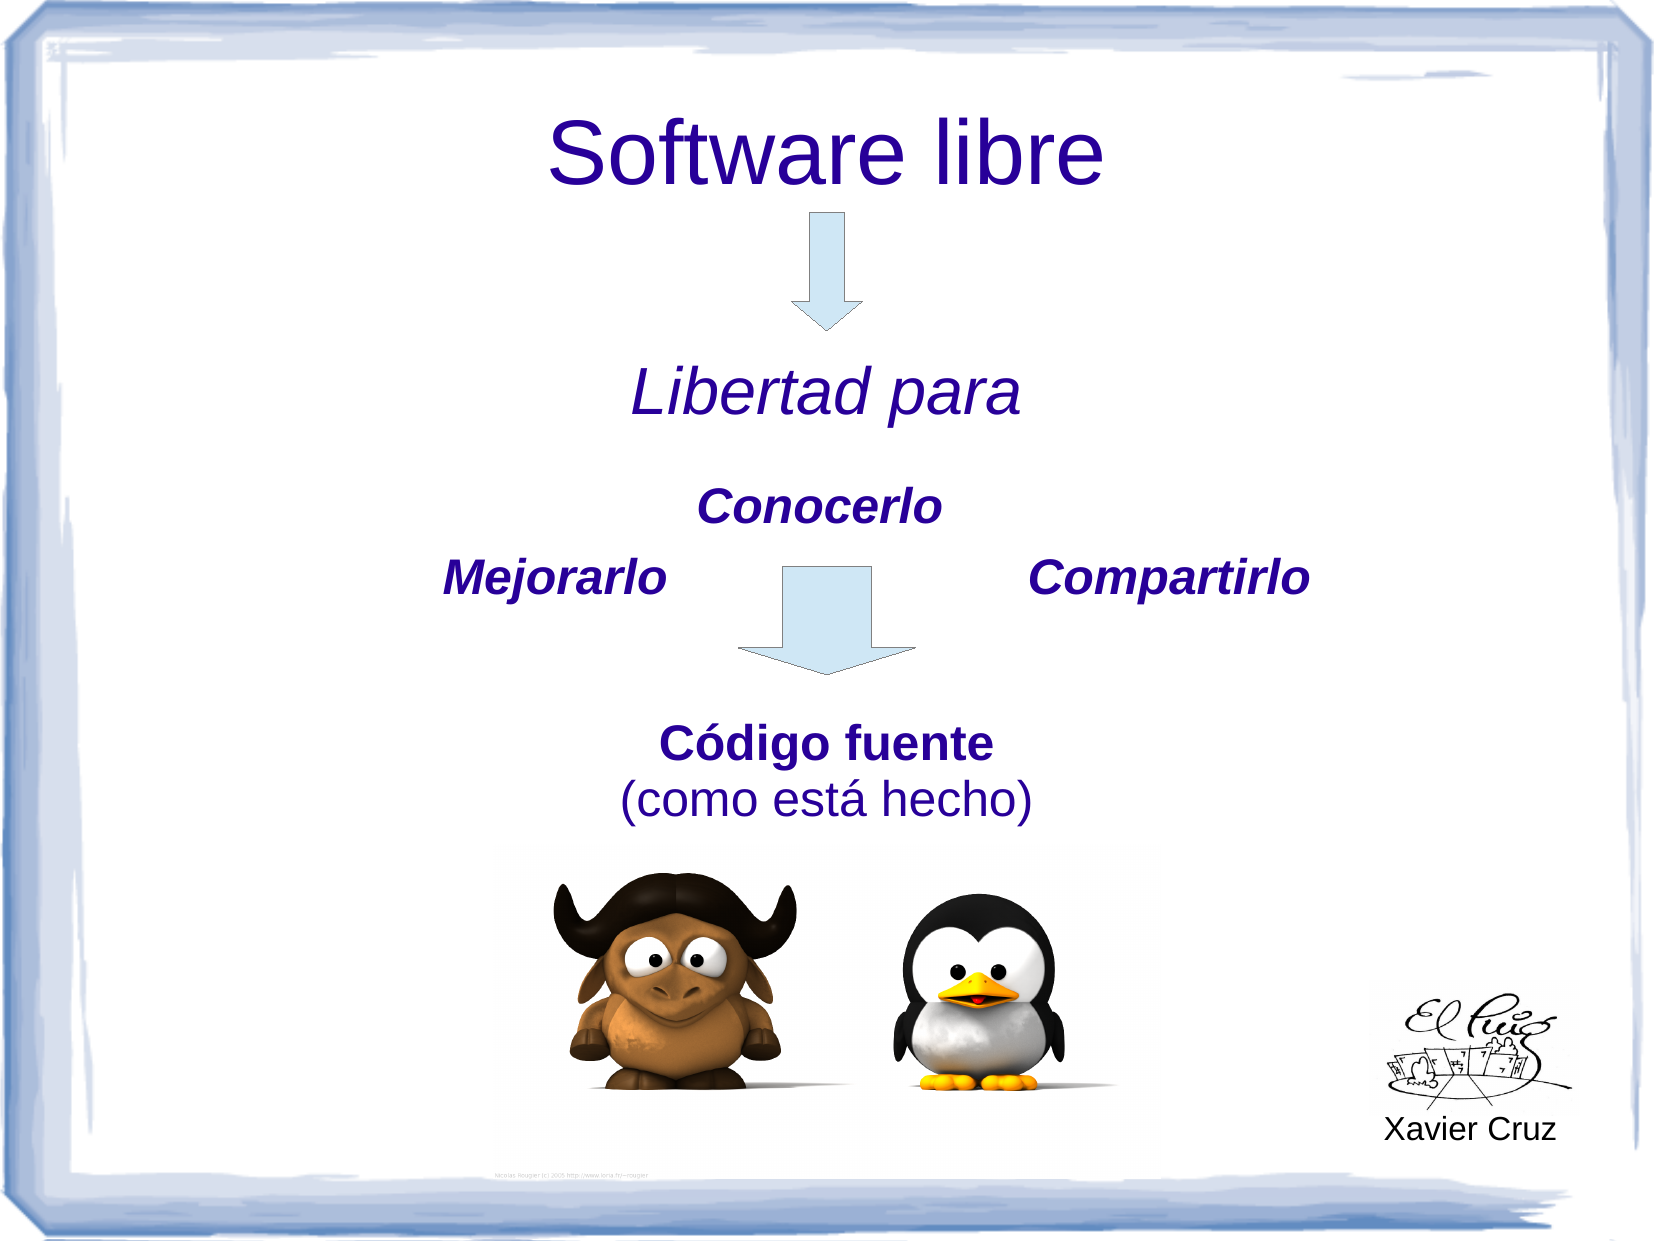

# Software libre
Libertad para
Conocerlo
Mejorarlo
Compartirlo
Código fuente (como está hecho)